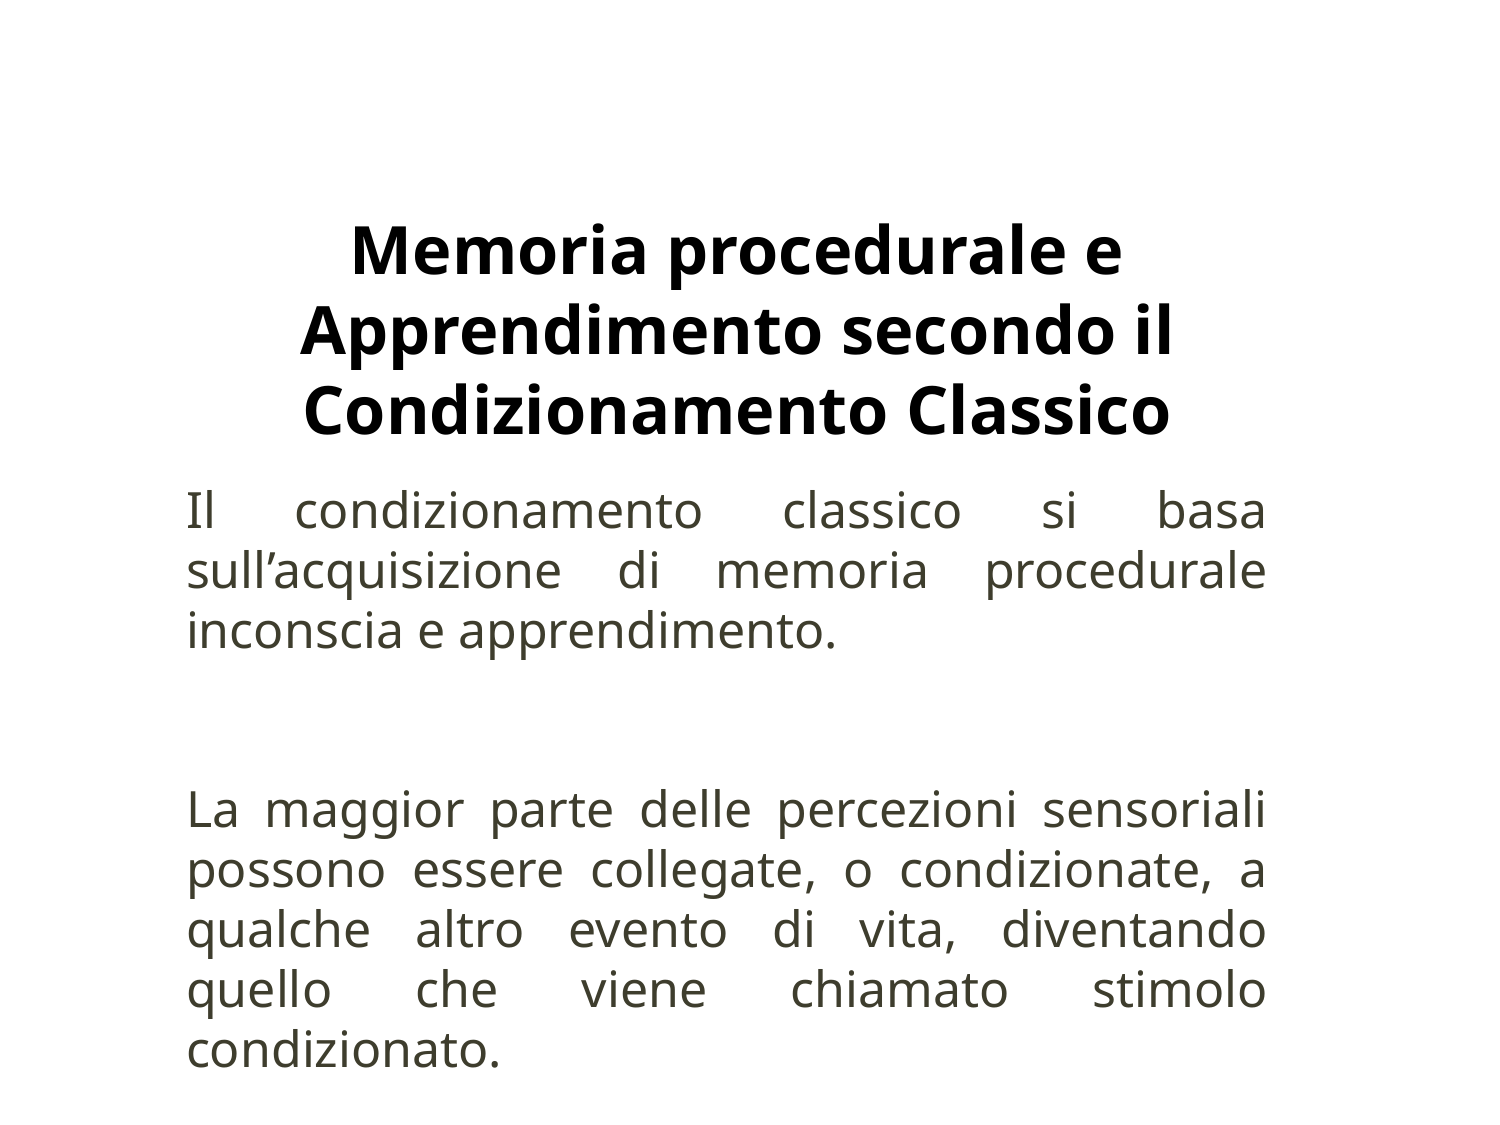

# Memoria procedurale e Apprendimento secondo il Condizionamento Classico
Il condizionamento classico si basa sull’acquisizione di memoria procedurale inconscia e apprendimento.
La maggior parte delle percezioni sensoriali possono essere collegate, o condizionate, a qualche altro evento di vita, diventando quello che viene chiamato stimolo condizionato.